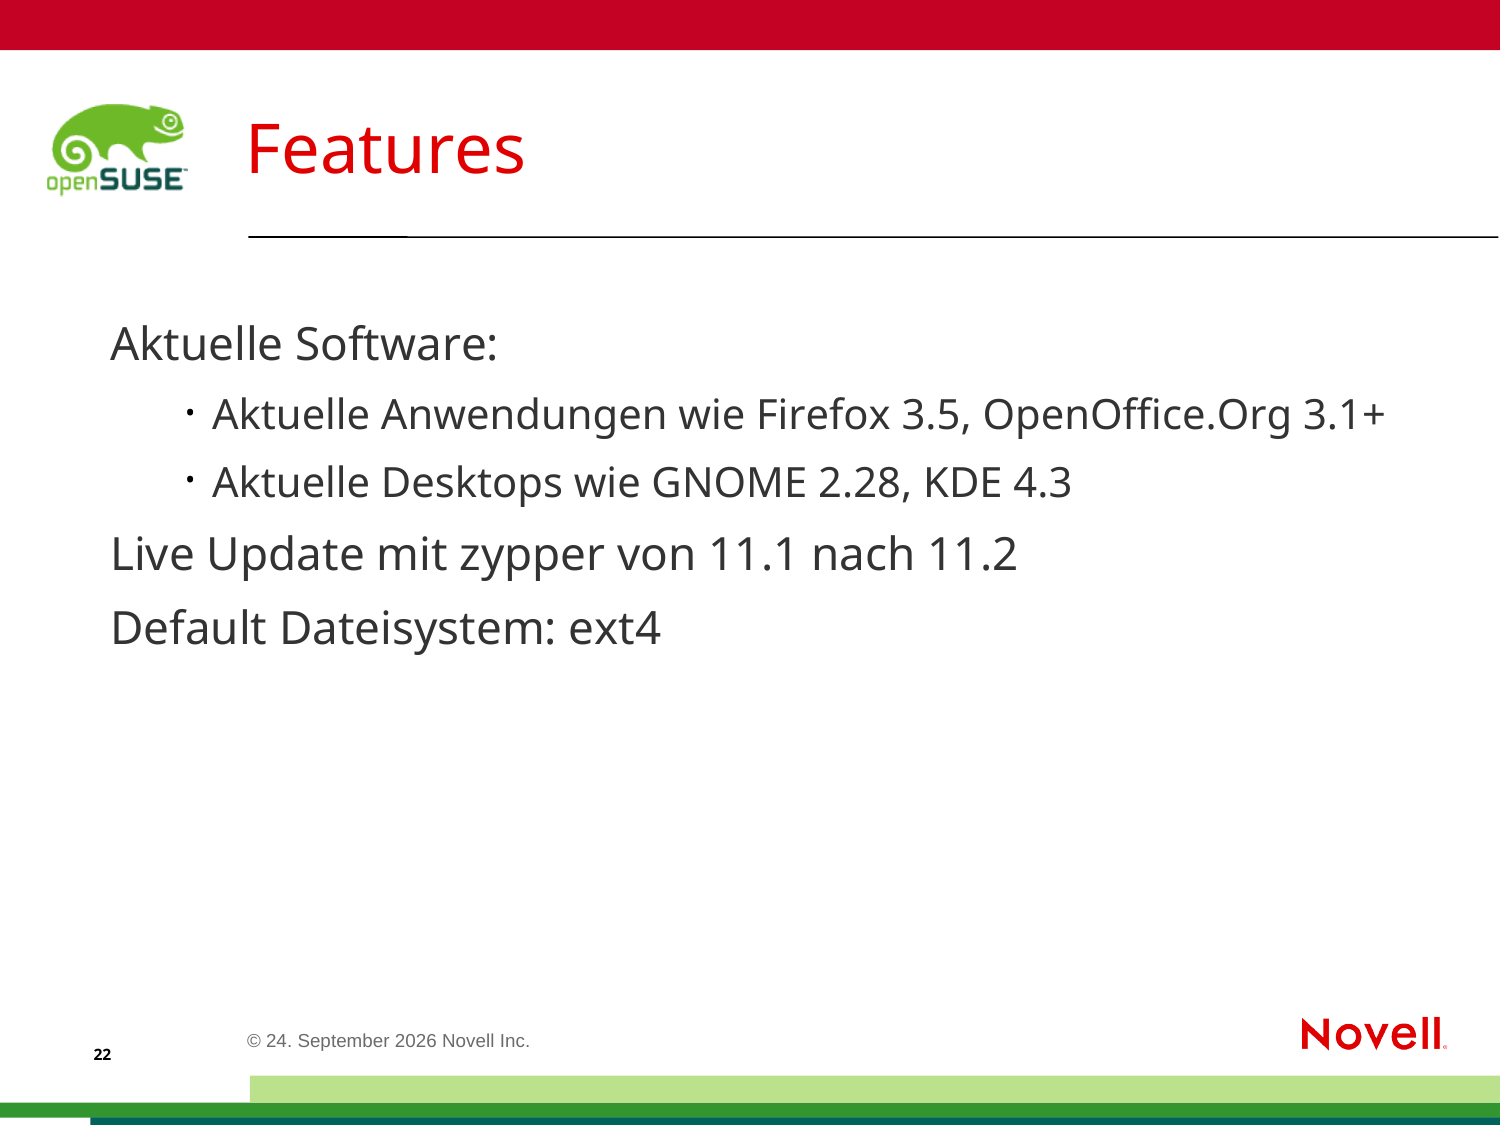

# Features
Aktuelle Software:
Aktuelle Anwendungen wie Firefox 3.5, OpenOffice.Org 3.1+
Aktuelle Desktops wie GNOME 2.28, KDE 4.3
Live Update mit zypper von 11.1 nach 11.2
Default Dateisystem: ext4